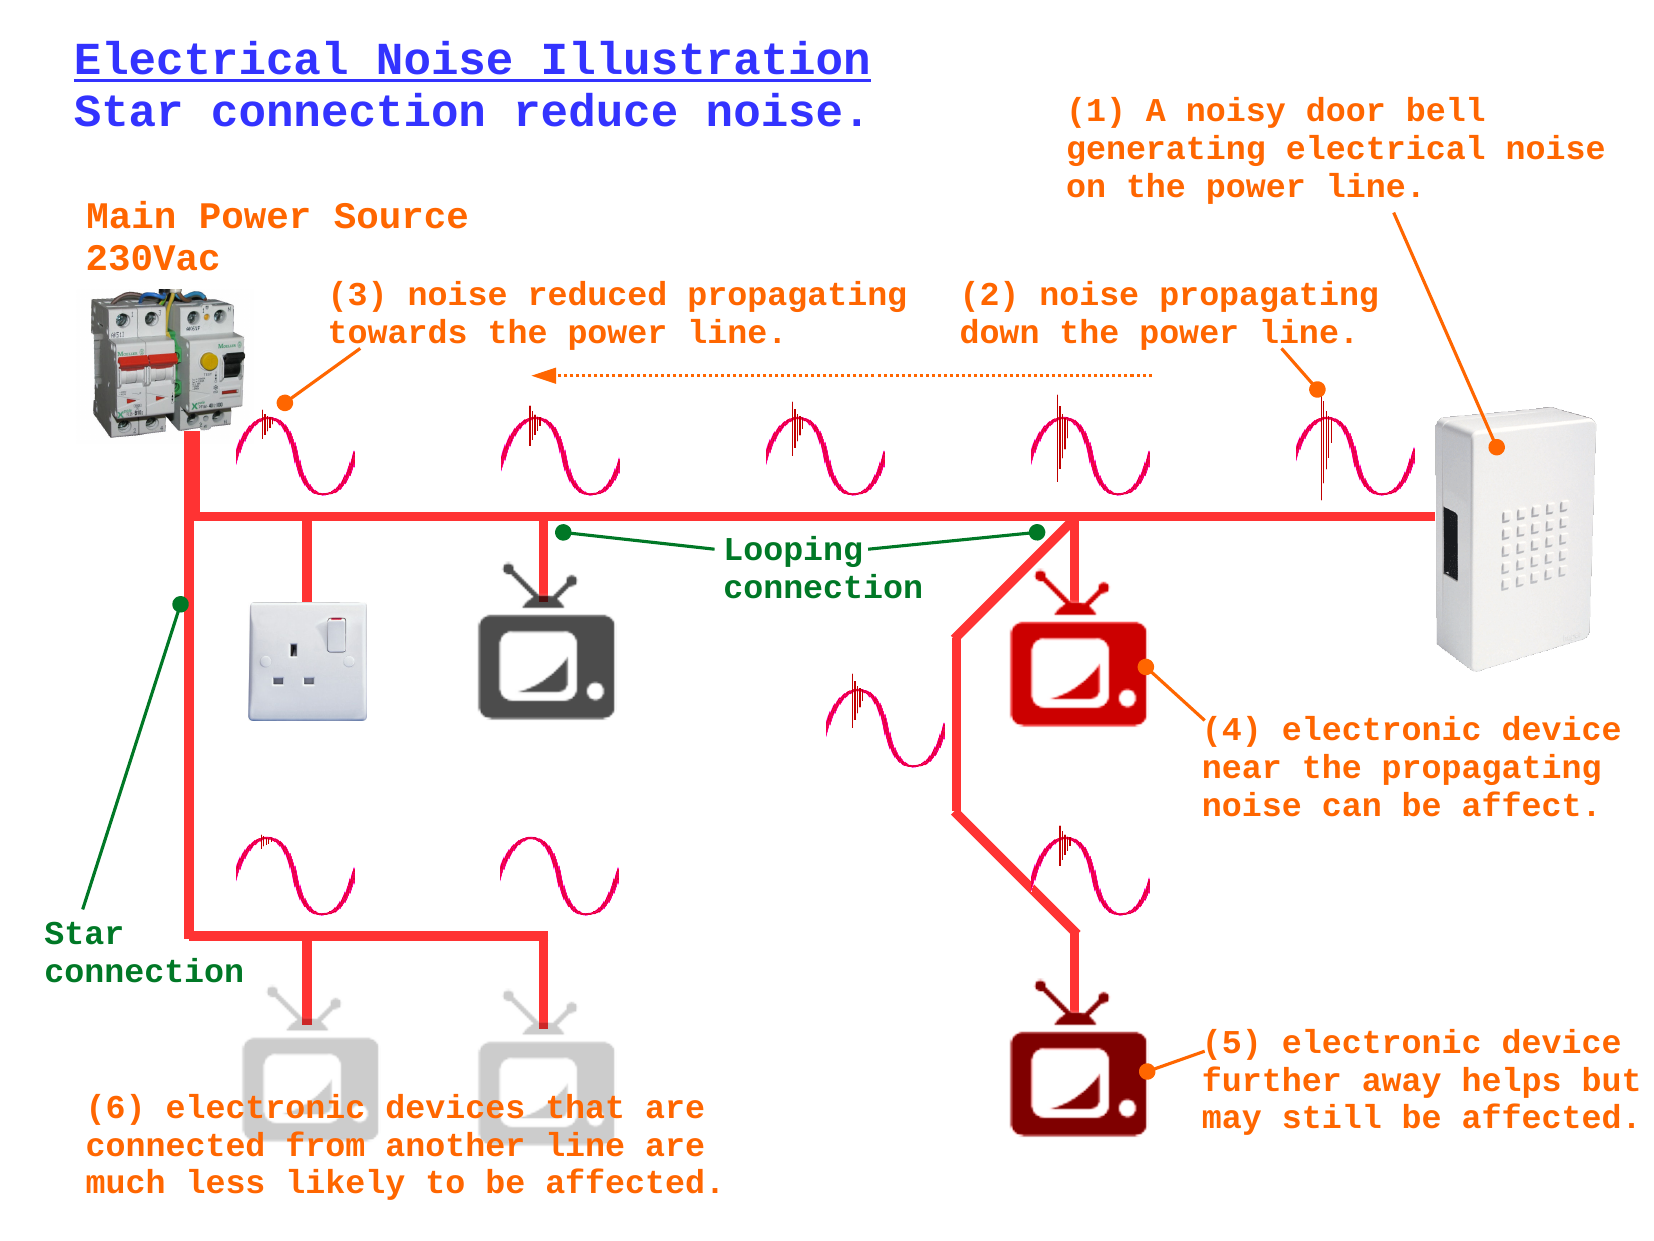

Electrical Noise Illustration
Star connection reduce noise.
(1) A noisy door bell generating electrical noise on the power line.
Main Power Source
230Vac
(2) noise propagating down the power line.
(3) noise reduced propagating towards the power line.
Looping
connection
(4) electronic device near the propagating noise can be affect.
Star
connection
(5) electronic device further away helps but may still be affected.
(6) electronic devices that are connected from another line are much less likely to be affected.